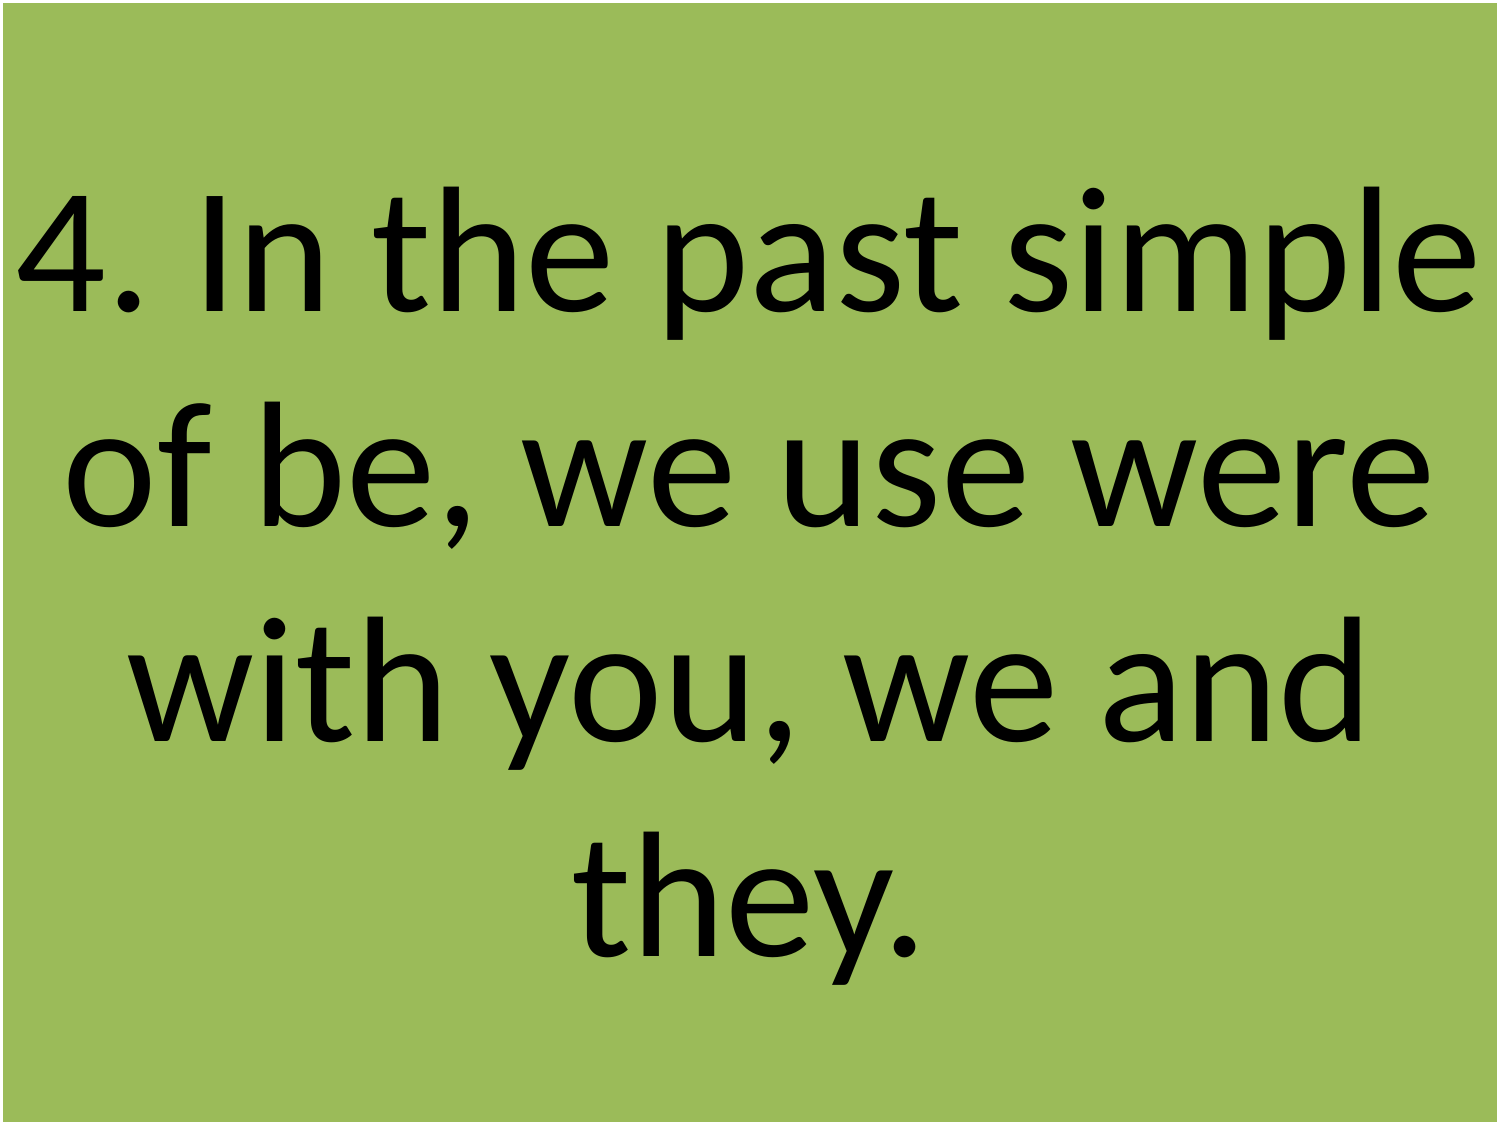

# 4. In the past simple of be, we use were with you, we and they.